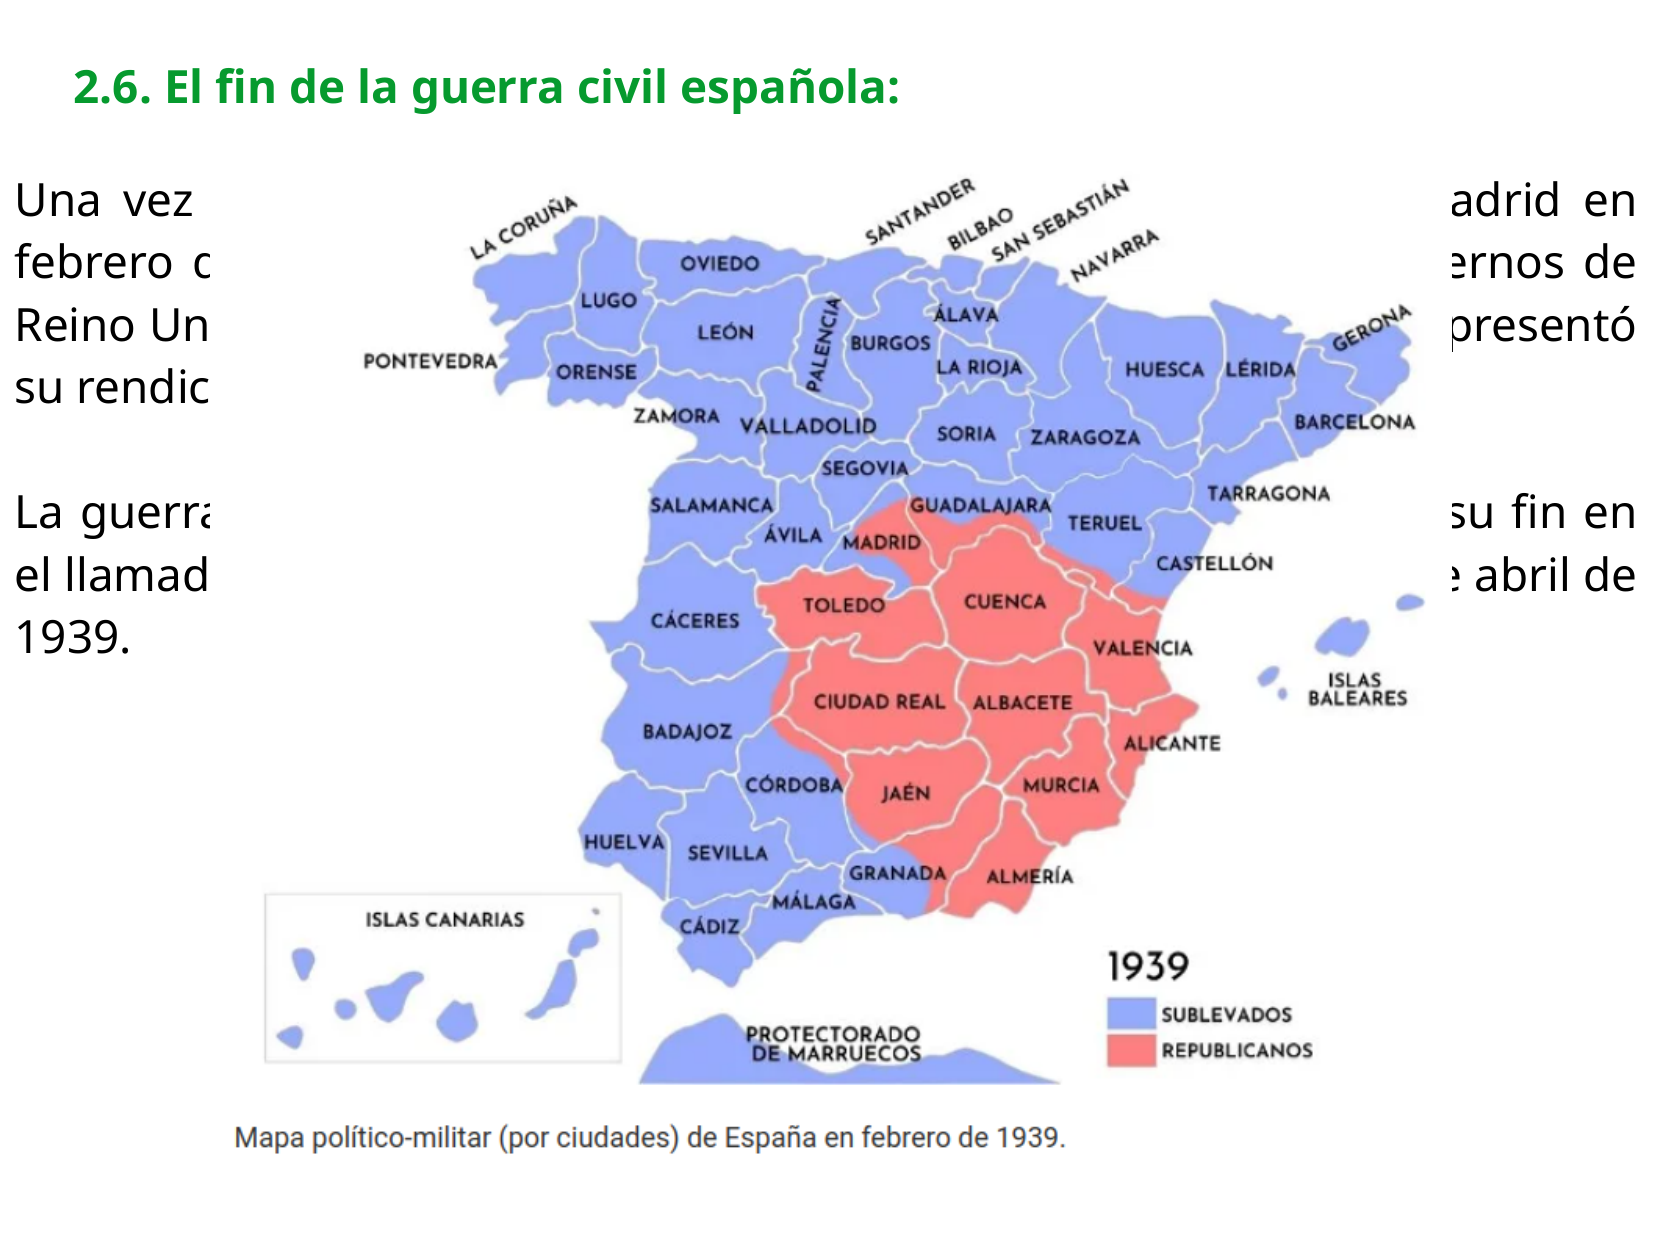

2.6. El fin de la guerra civil española:
Una vez controlada Cataluña, los nacionales avanzaron hacia Madrid en febrero de 1939, y Francisco Franco fue reconocido por los gobiernos de Reino Unido y Francia. En marzo de ese año la Segunda República presentó su rendición.
La guerra se dio por terminada cuando Francisco Franco declaró su fin en el llamado último parte de la guerra civil española, emitido el 01 de abril de 1939.